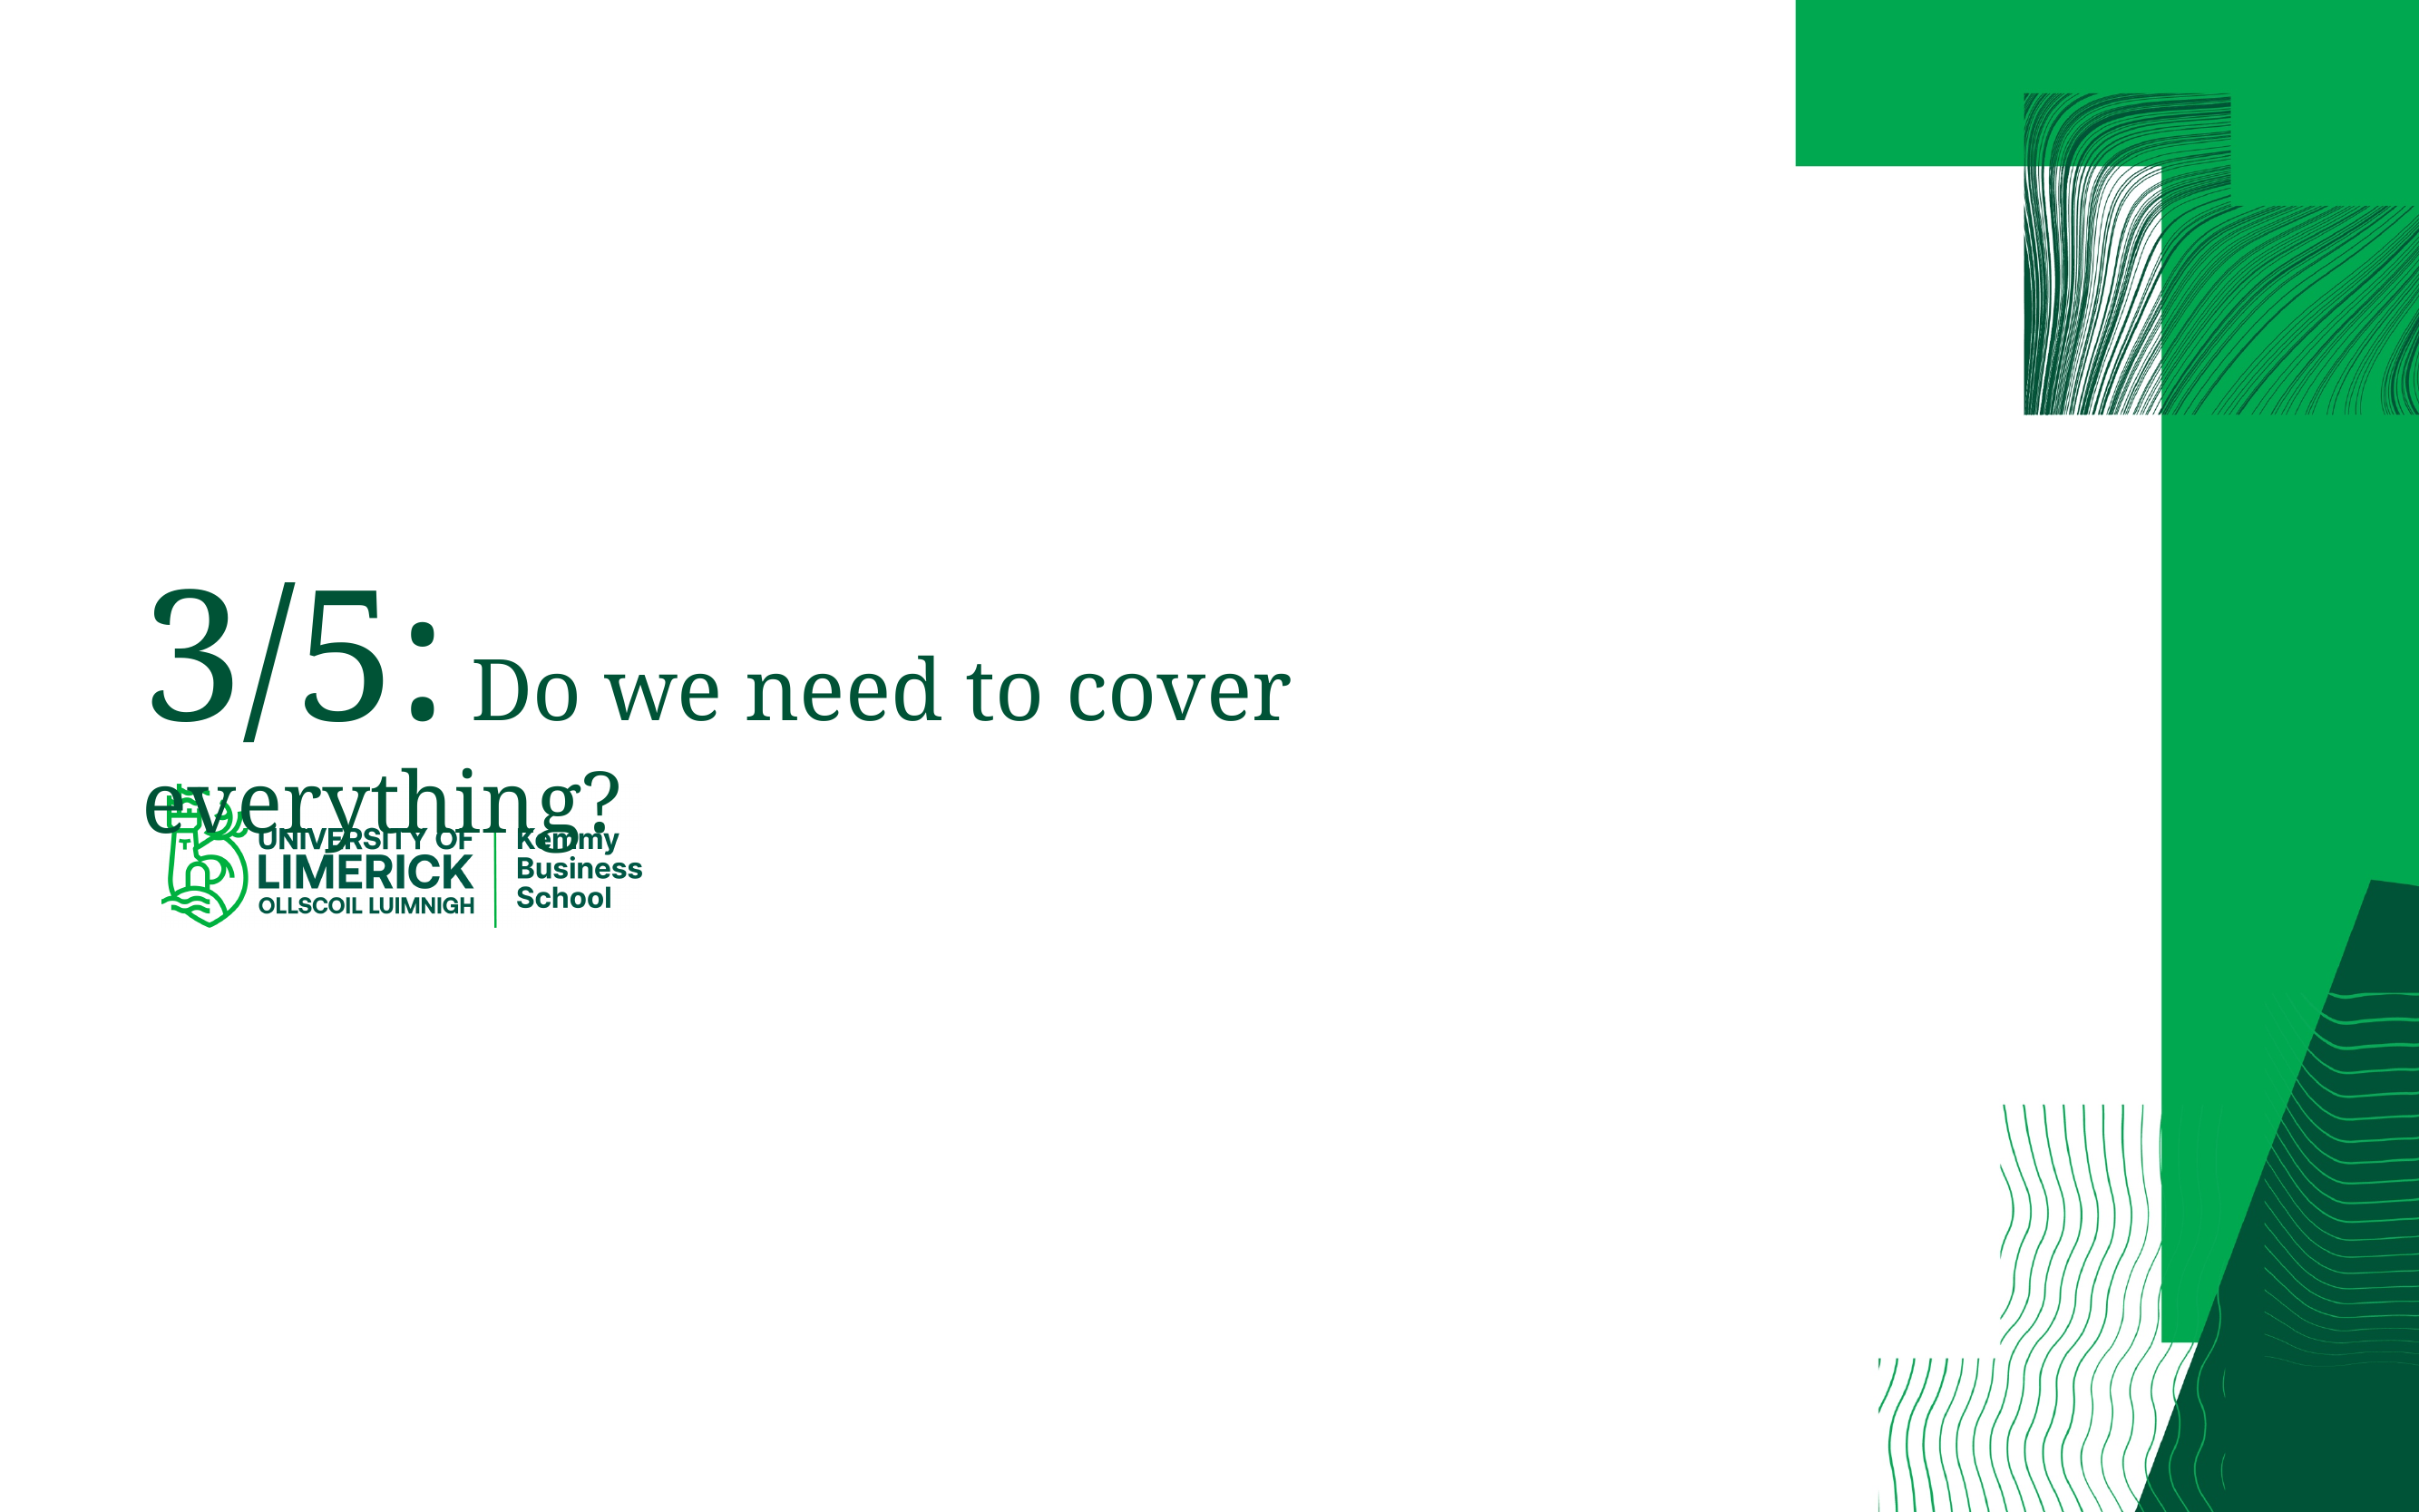

# 3/5: Do we need to cover everything?